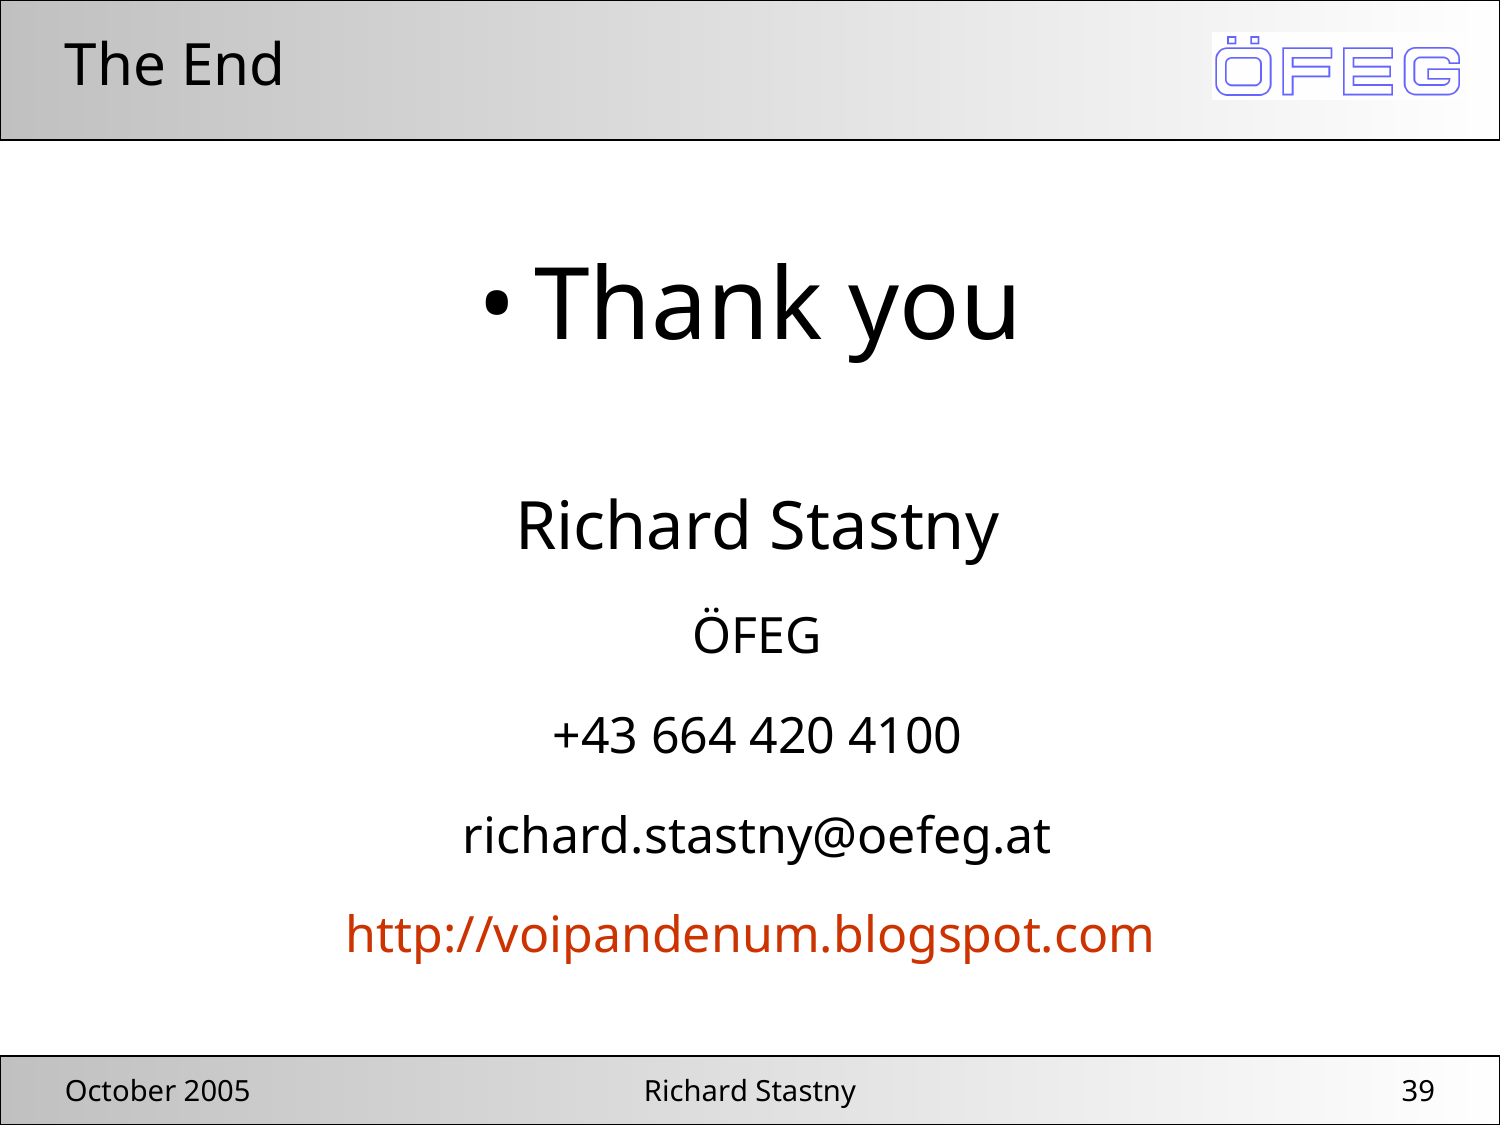

# The End
Thank you
Richard Stastny
ÖFEG
+43 664 420 4100
richard.stastny@oefeg.at
http://voipandenum.blogspot.com
October 2005
Richard Stastny
39